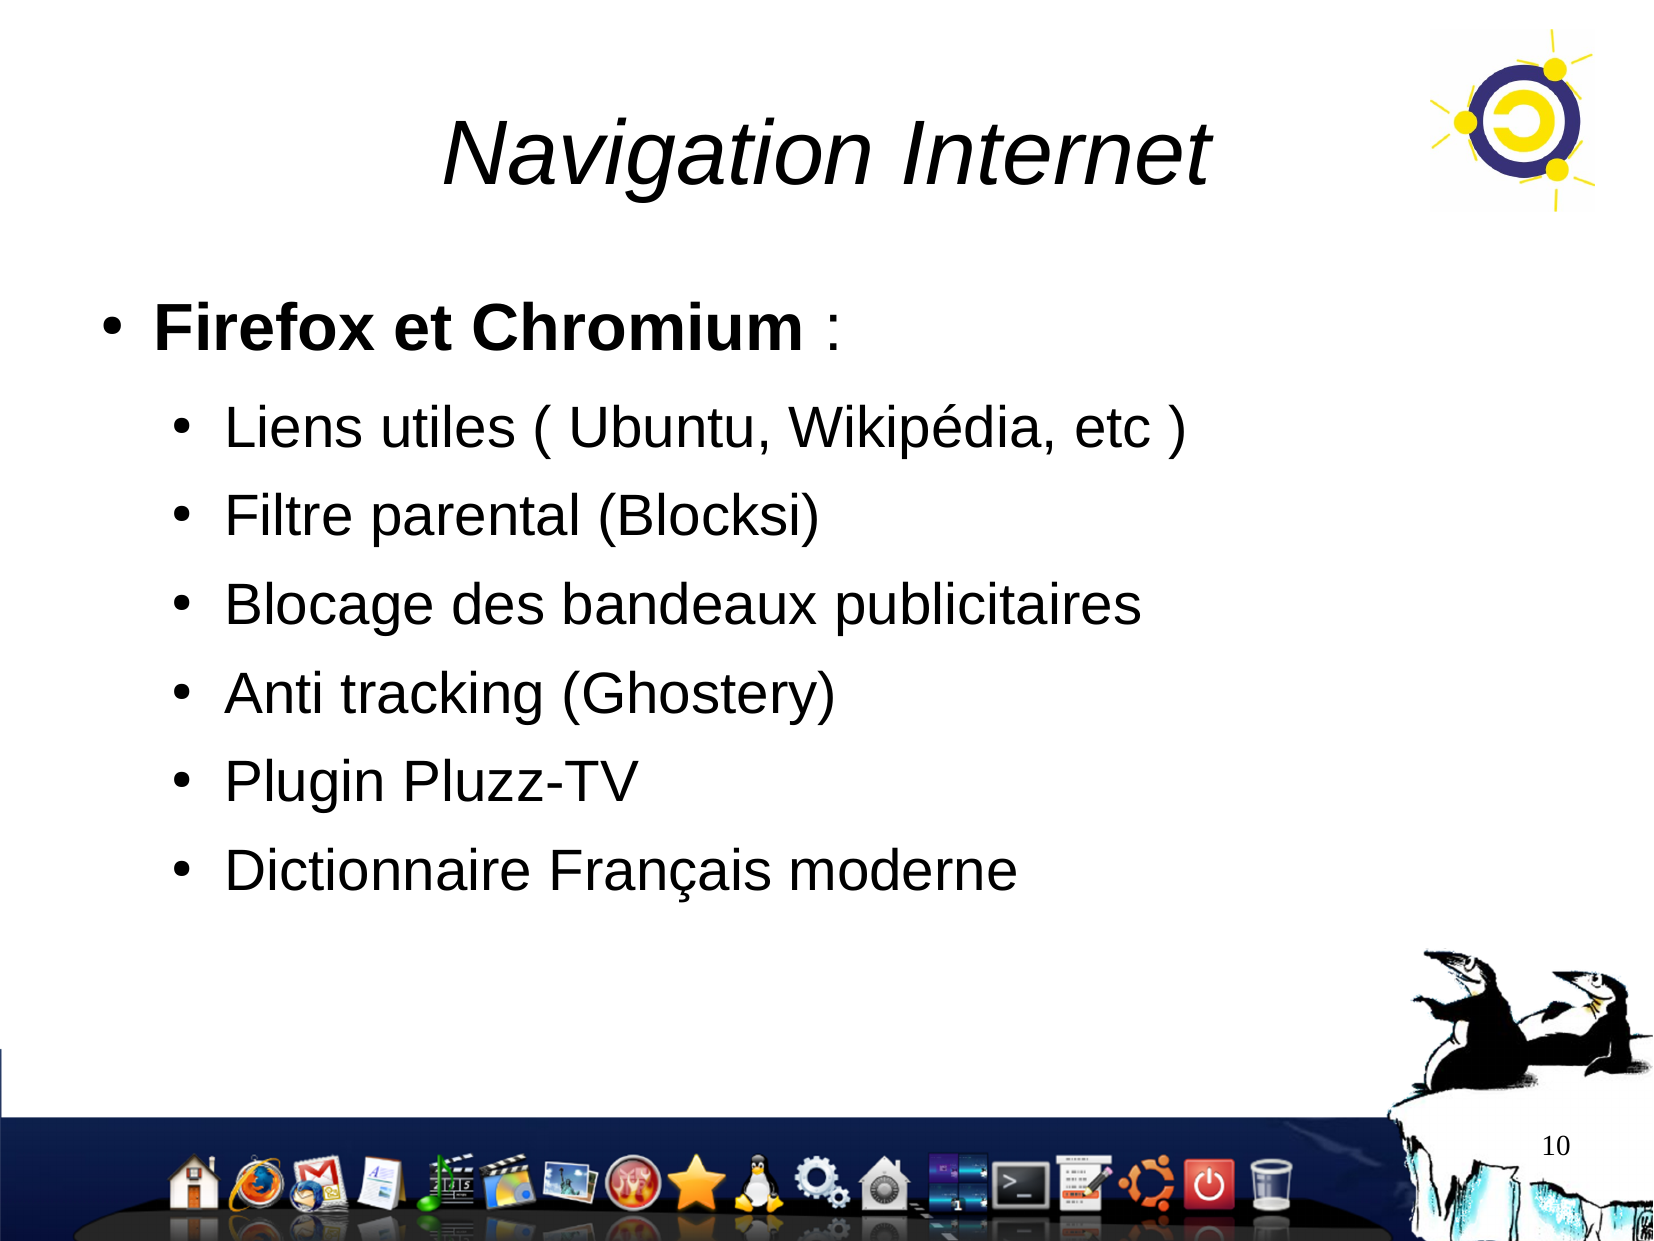

# Navigation Internet
Firefox et Chromium :
Liens utiles ( Ubuntu, Wikipédia, etc )
Filtre parental (Blocksi)
Blocage des bandeaux publicitaires
Anti tracking (Ghostery)
Plugin Pluzz-TV
Dictionnaire Français moderne
10